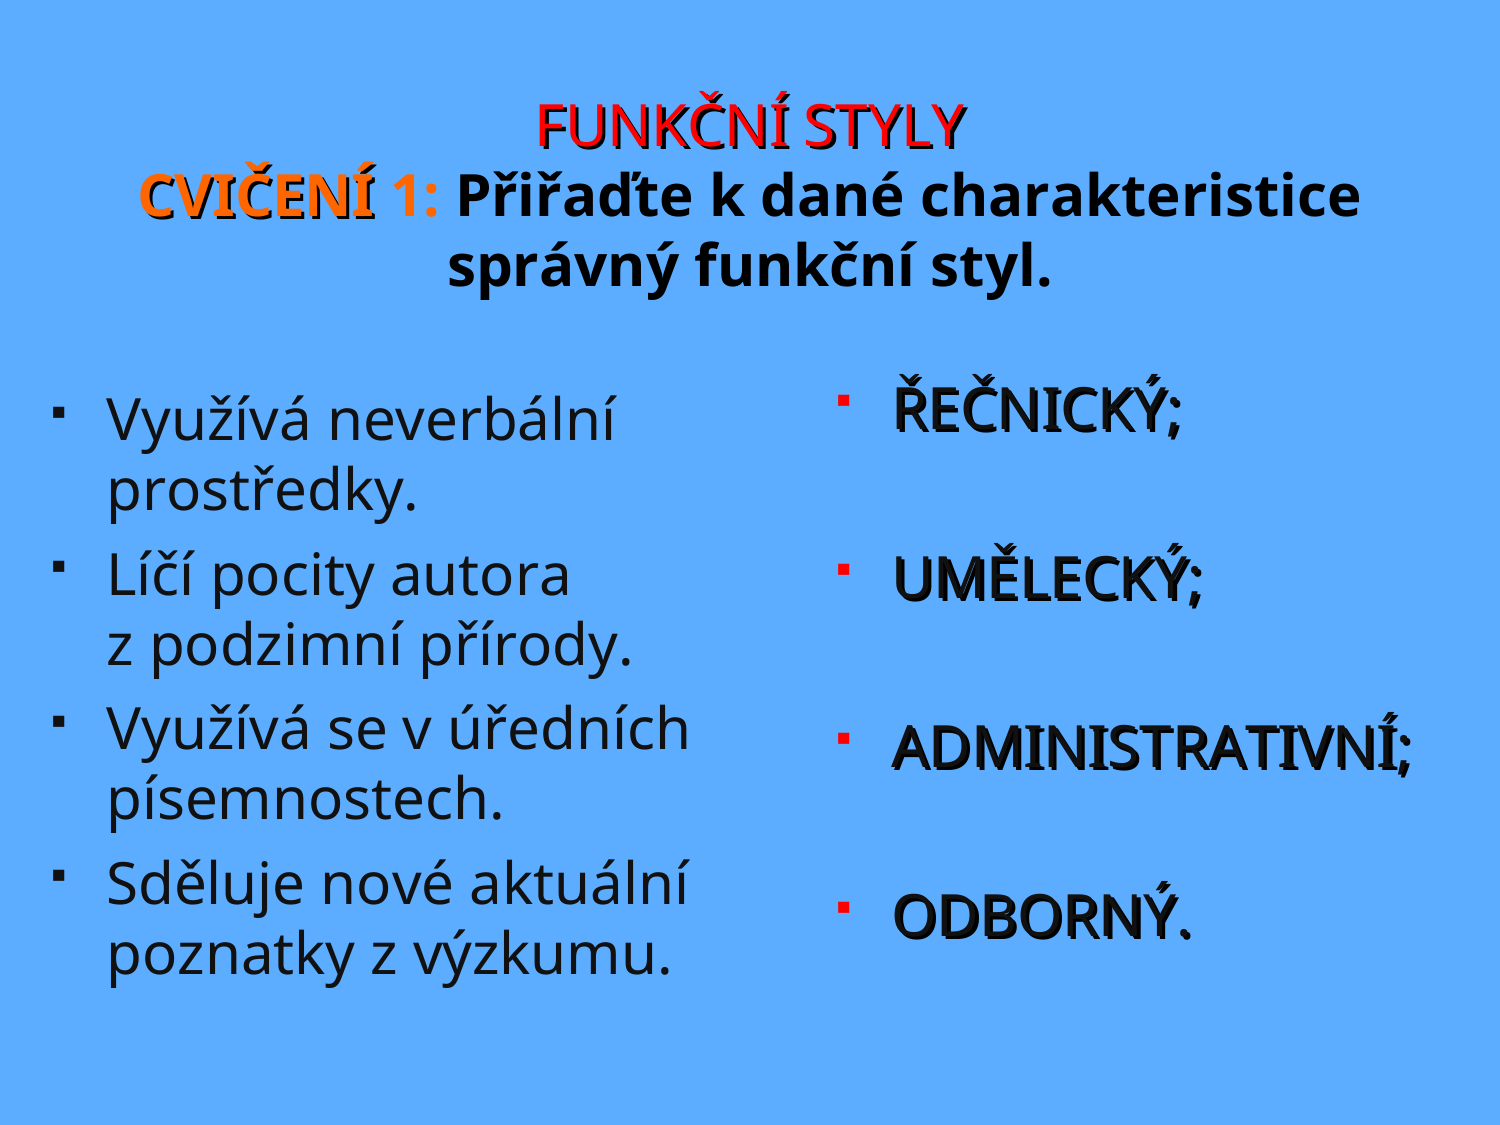

# FUNKČNÍ STYLY CVIČENÍ 1: Přiřaďte k dané charakteristice správný funkční styl.
ŘEČNICKÝ;
UMĚLECKÝ;
ADMINISTRATIVNÍ;
ODBORNÝ.
Využívá neverbální prostředky.
Líčí pocity autora
z podzimní přírody.
Využívá se v úředních písemnostech.
Sděluje nové aktuální poznatky z výzkumu.